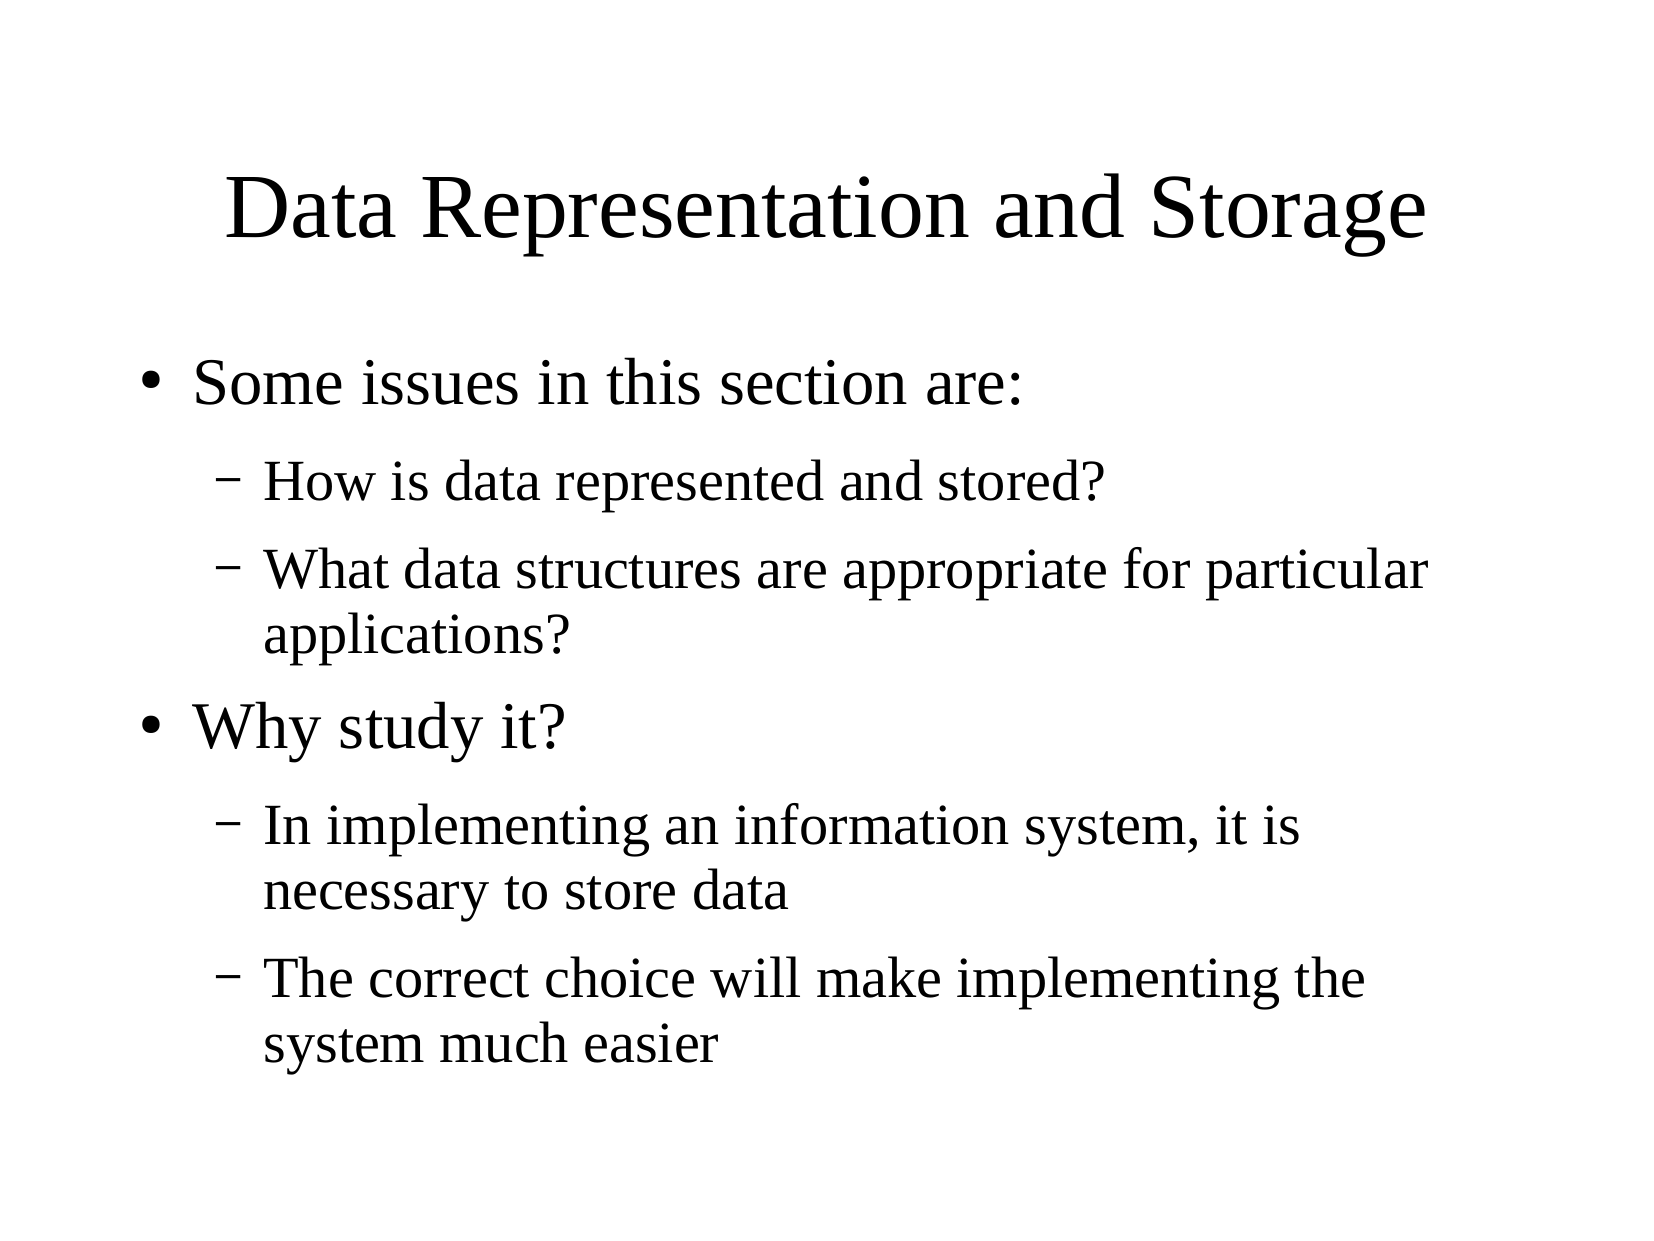

# Data Representation and Storage
Some issues in this section are:
How is data represented and stored?
What data structures are appropriate for particular applications?
Why study it?
In implementing an information system, it is necessary to store data
The correct choice will make implementing the system much easier